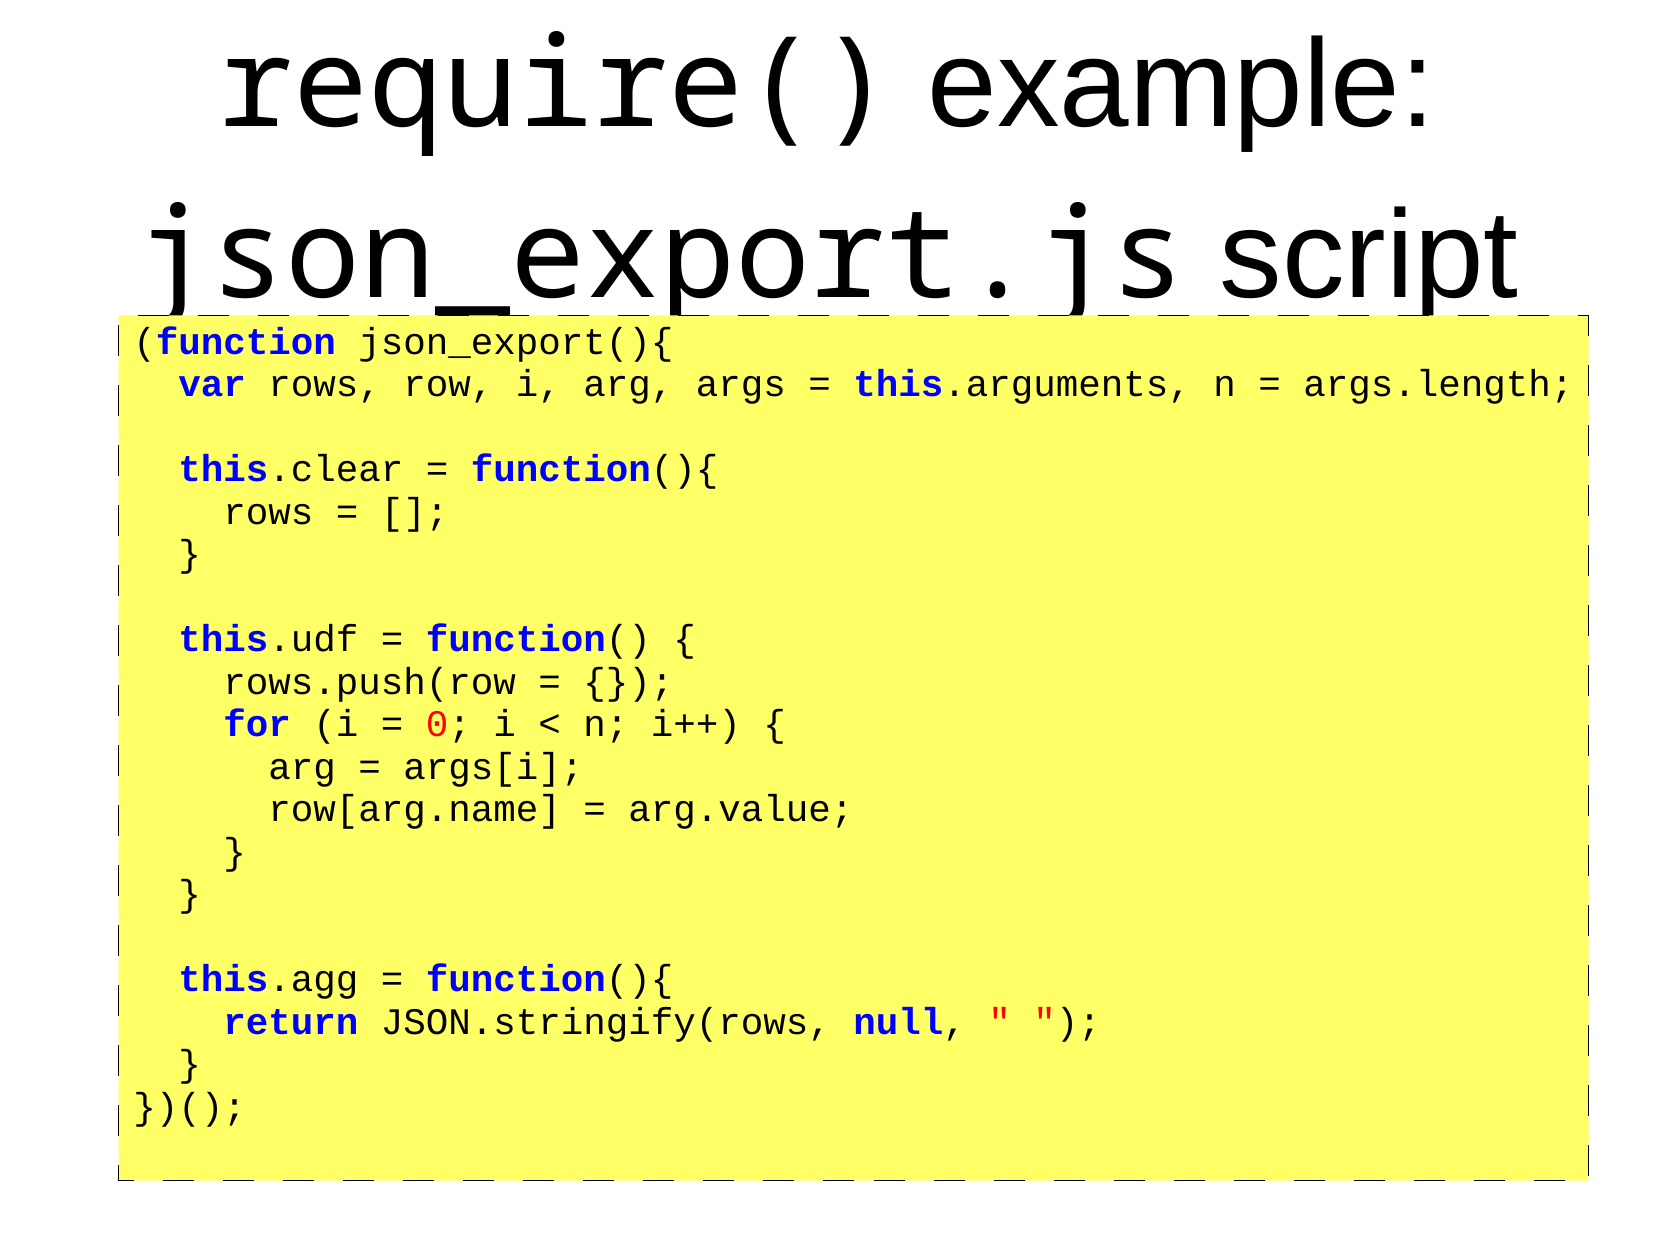

# require() example: json_export.js script
(function json_export(){
 var rows, row, i, arg, args = this.arguments, n = args.length;
 this.clear = function(){
 rows = [];
 }
 this.udf = function() {
 rows.push(row = {});
 for (i = 0; i < n; i++) {
 arg = args[i];
 row[arg.name] = arg.value;
 }
 }
 this.agg = function(){
 return JSON.stringify(rows, null, " ");
 }
})();